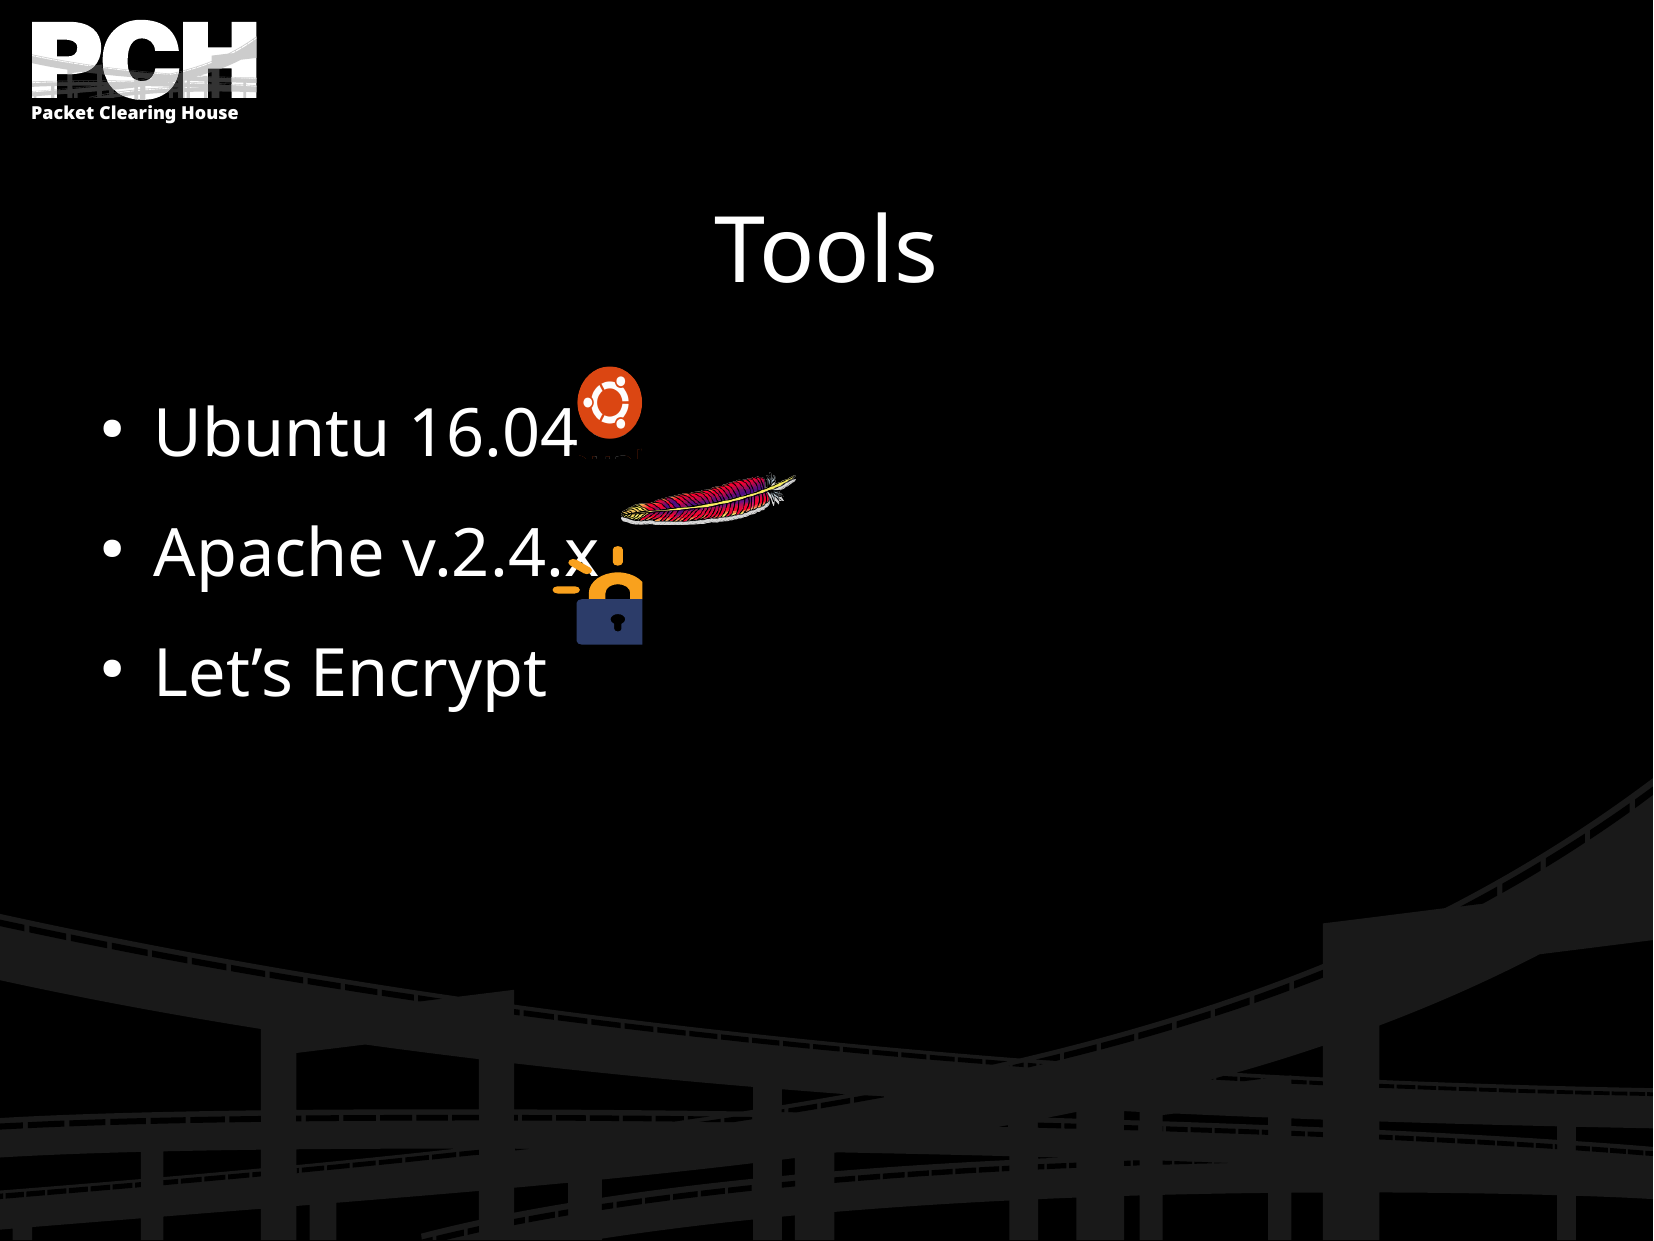

# Tools
Ubuntu 16.04
Apache v.2.4.x
Let’s Encrypt